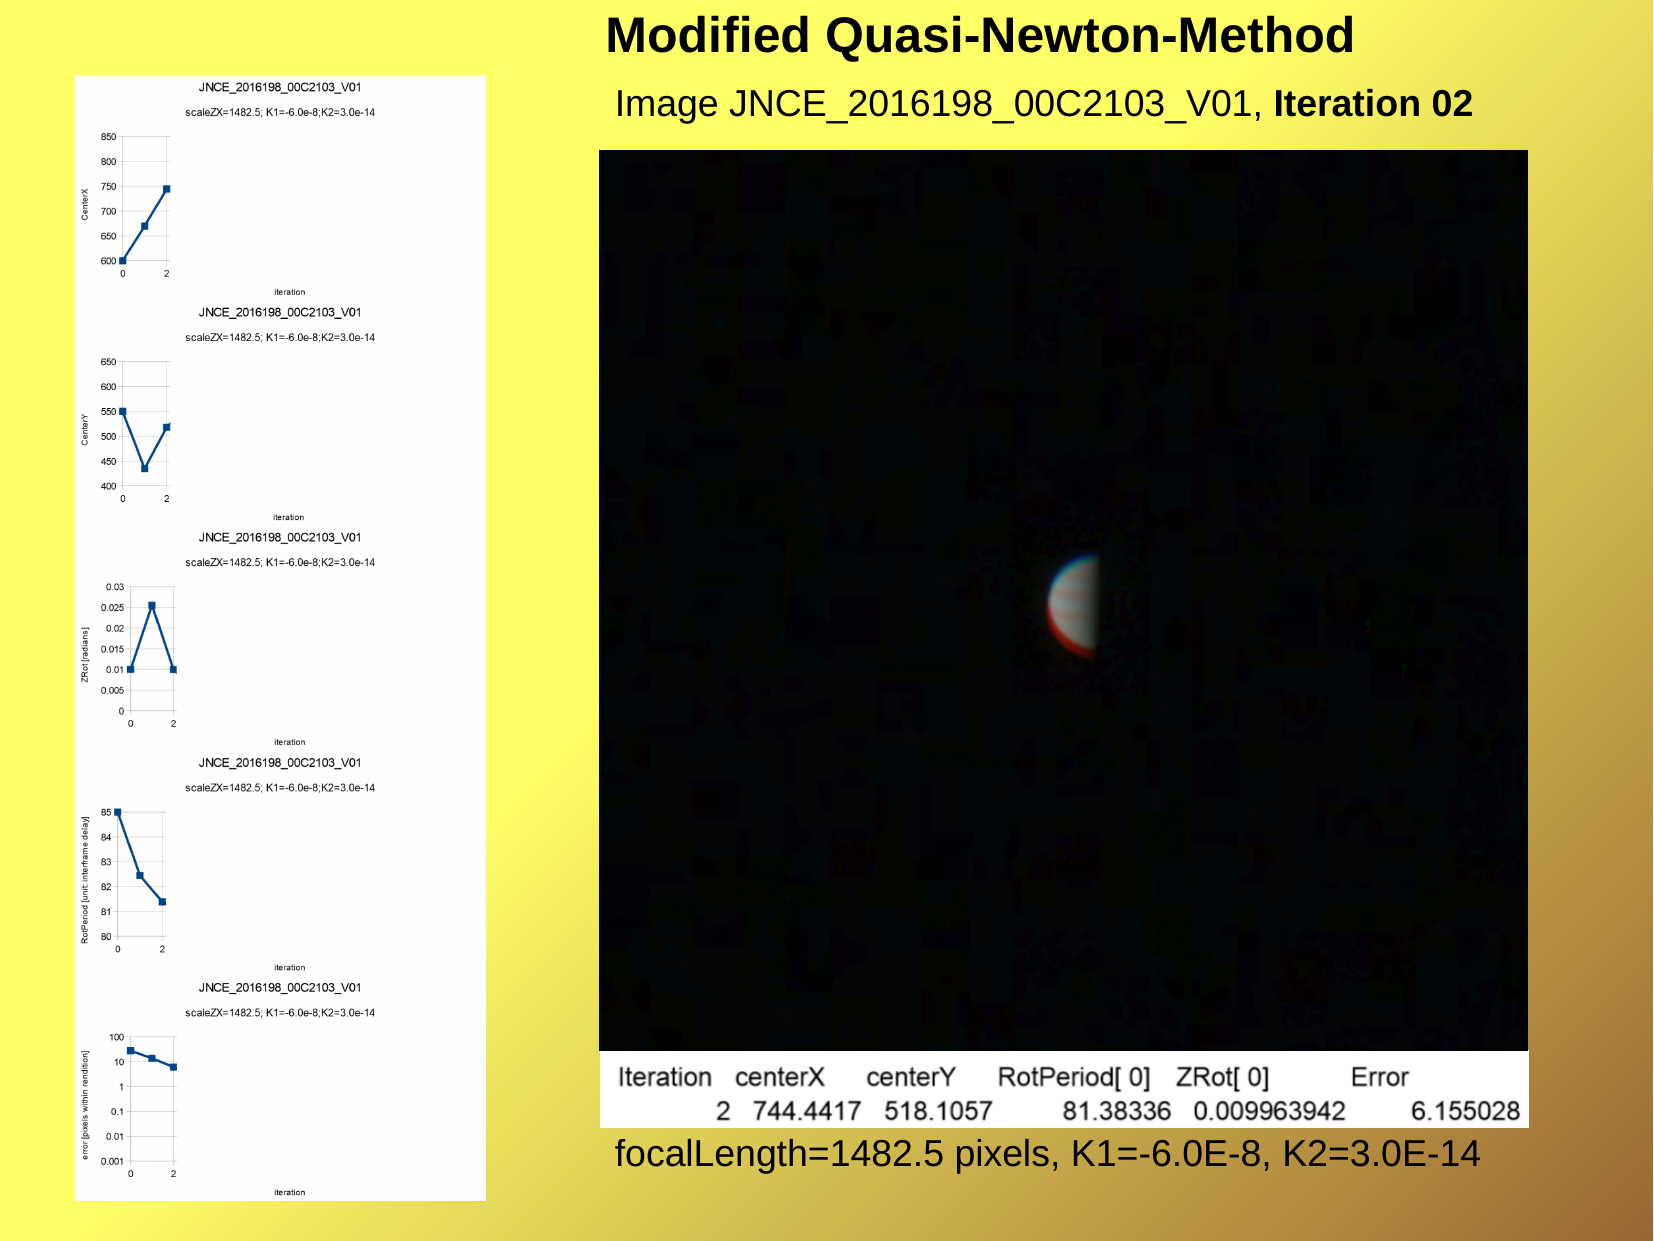

Modified Quasi-Newton-Method
Image JNCE_2016198_00C2103_V01, Iteration 02
focalLength=1482.5 pixels, K1=-6.0E-8, K2=3.0E-14